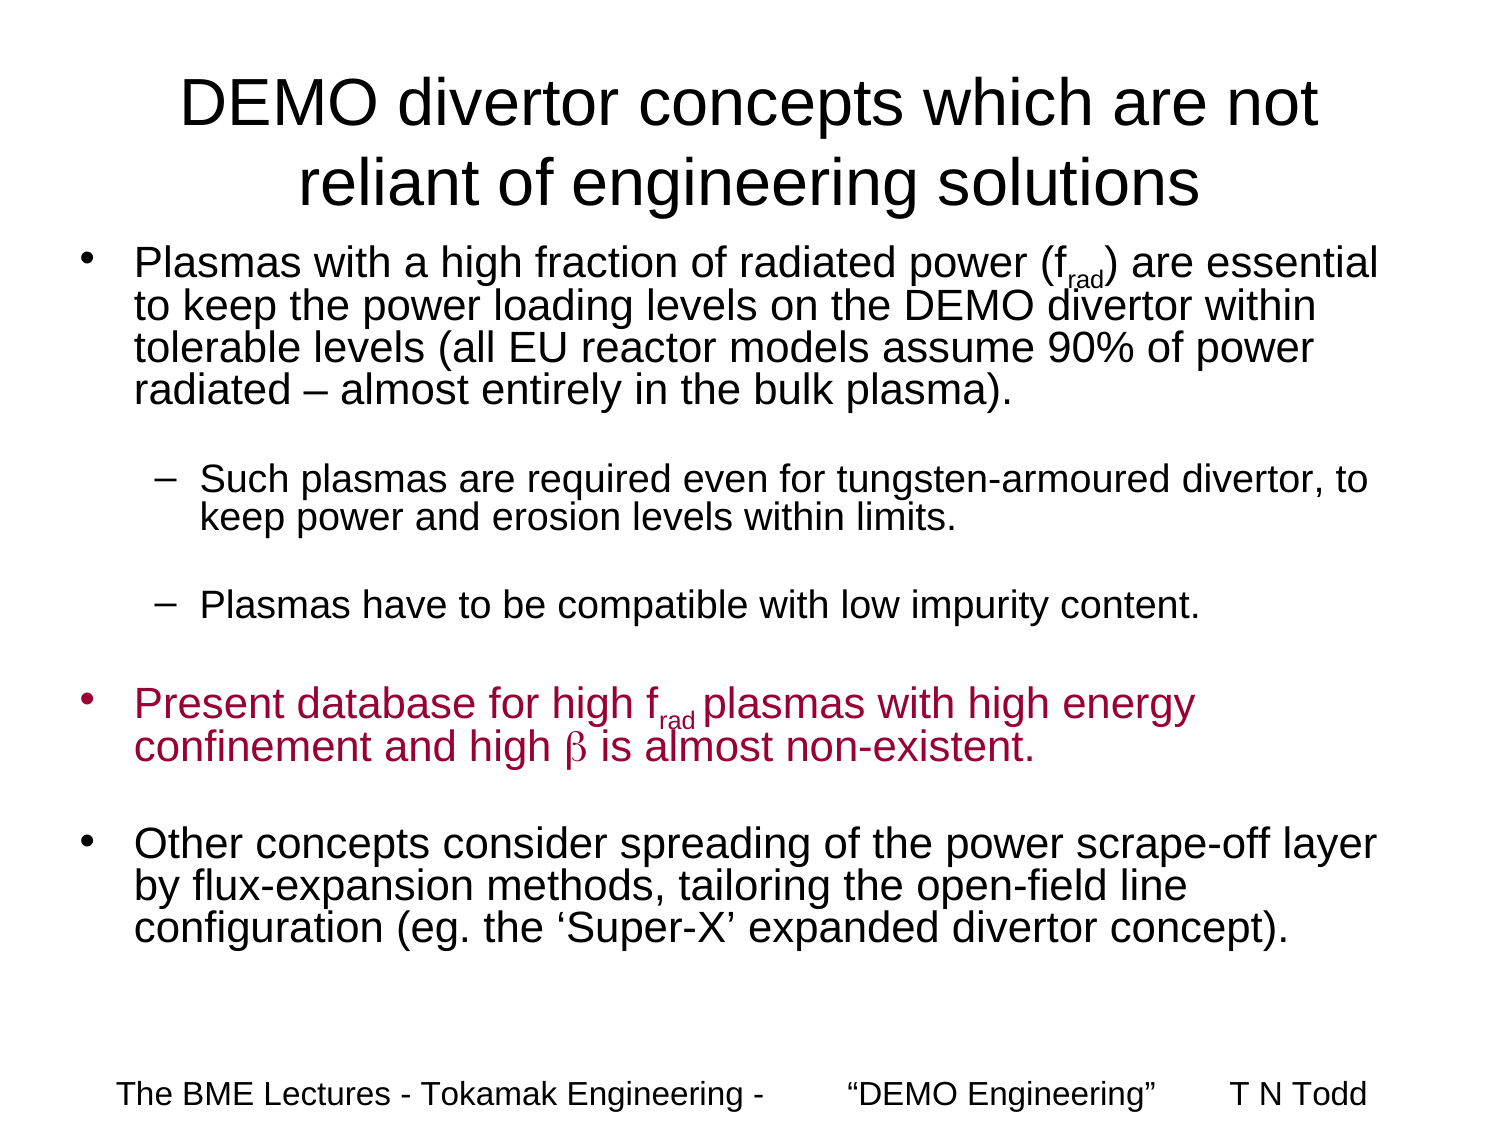

DEMO divertor concepts which are not reliant of engineering solutions
Plasmas with a high fraction of radiated power (frad) are essential to keep the power loading levels on the DEMO divertor within tolerable levels (all EU reactor models assume 90% of power radiated – almost entirely in the bulk plasma).
Such plasmas are required even for tungsten-armoured divertor, to keep power and erosion levels within limits.
Plasmas have to be compatible with low impurity content.
Present database for high frad plasmas with high energy confinement and high  is almost non-existent.
Other concepts consider spreading of the power scrape-off layer by flux-expansion methods, tailoring the open-field line configuration (eg. the ‘Super-X’ expanded divertor concept).